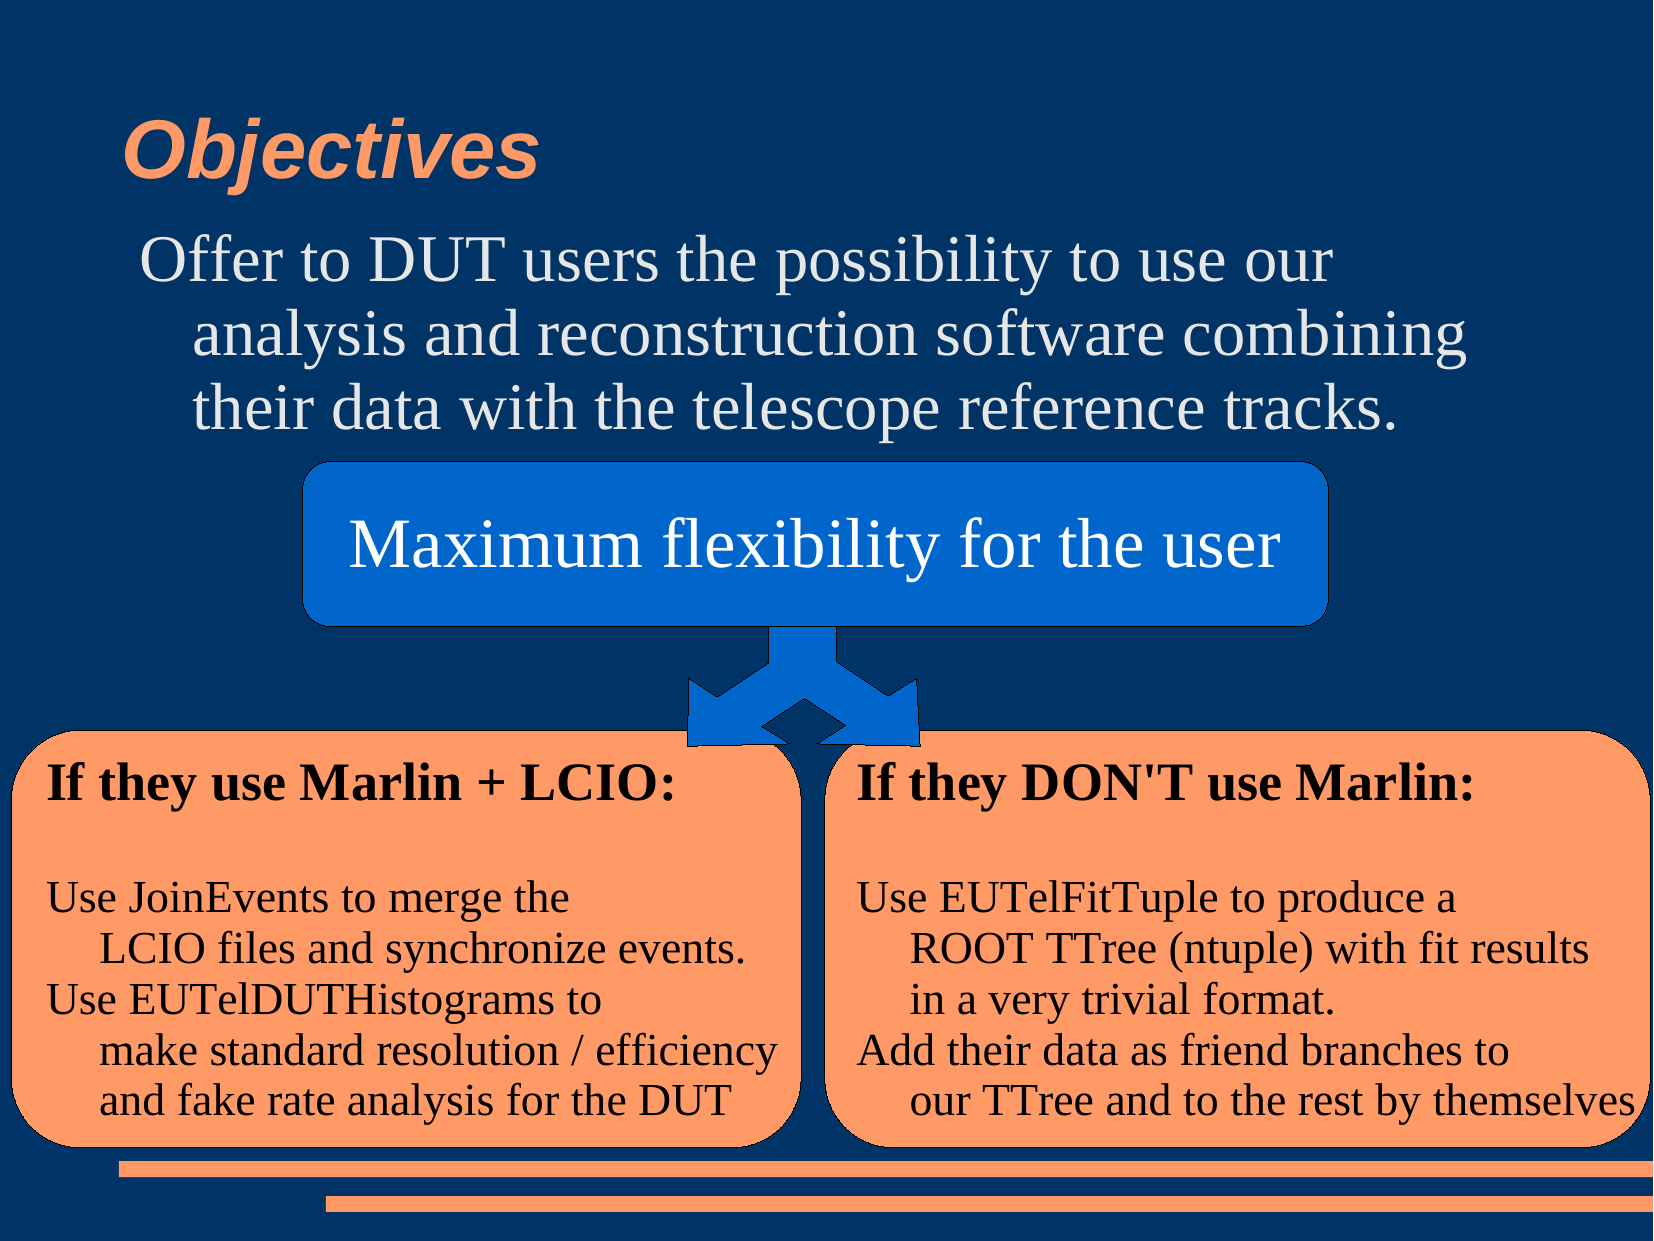

# Objectives
Offer to DUT users the possibility to use our analysis and reconstruction software combining their data with the telescope reference tracks.
Maximum flexibility for the user
If they use Marlin + LCIO:
Use JoinEvents to merge the
LCIO files and synchronize events.
Use EUTelDUTHistograms to
make standard resolution / efficiency
and fake rate analysis for the DUT
If they DON'T use Marlin:
Use EUTelFitTuple to produce a
ROOT TTree (ntuple) with fit results
in a very trivial format.
Add their data as friend branches to
our TTree and to the rest by themselves